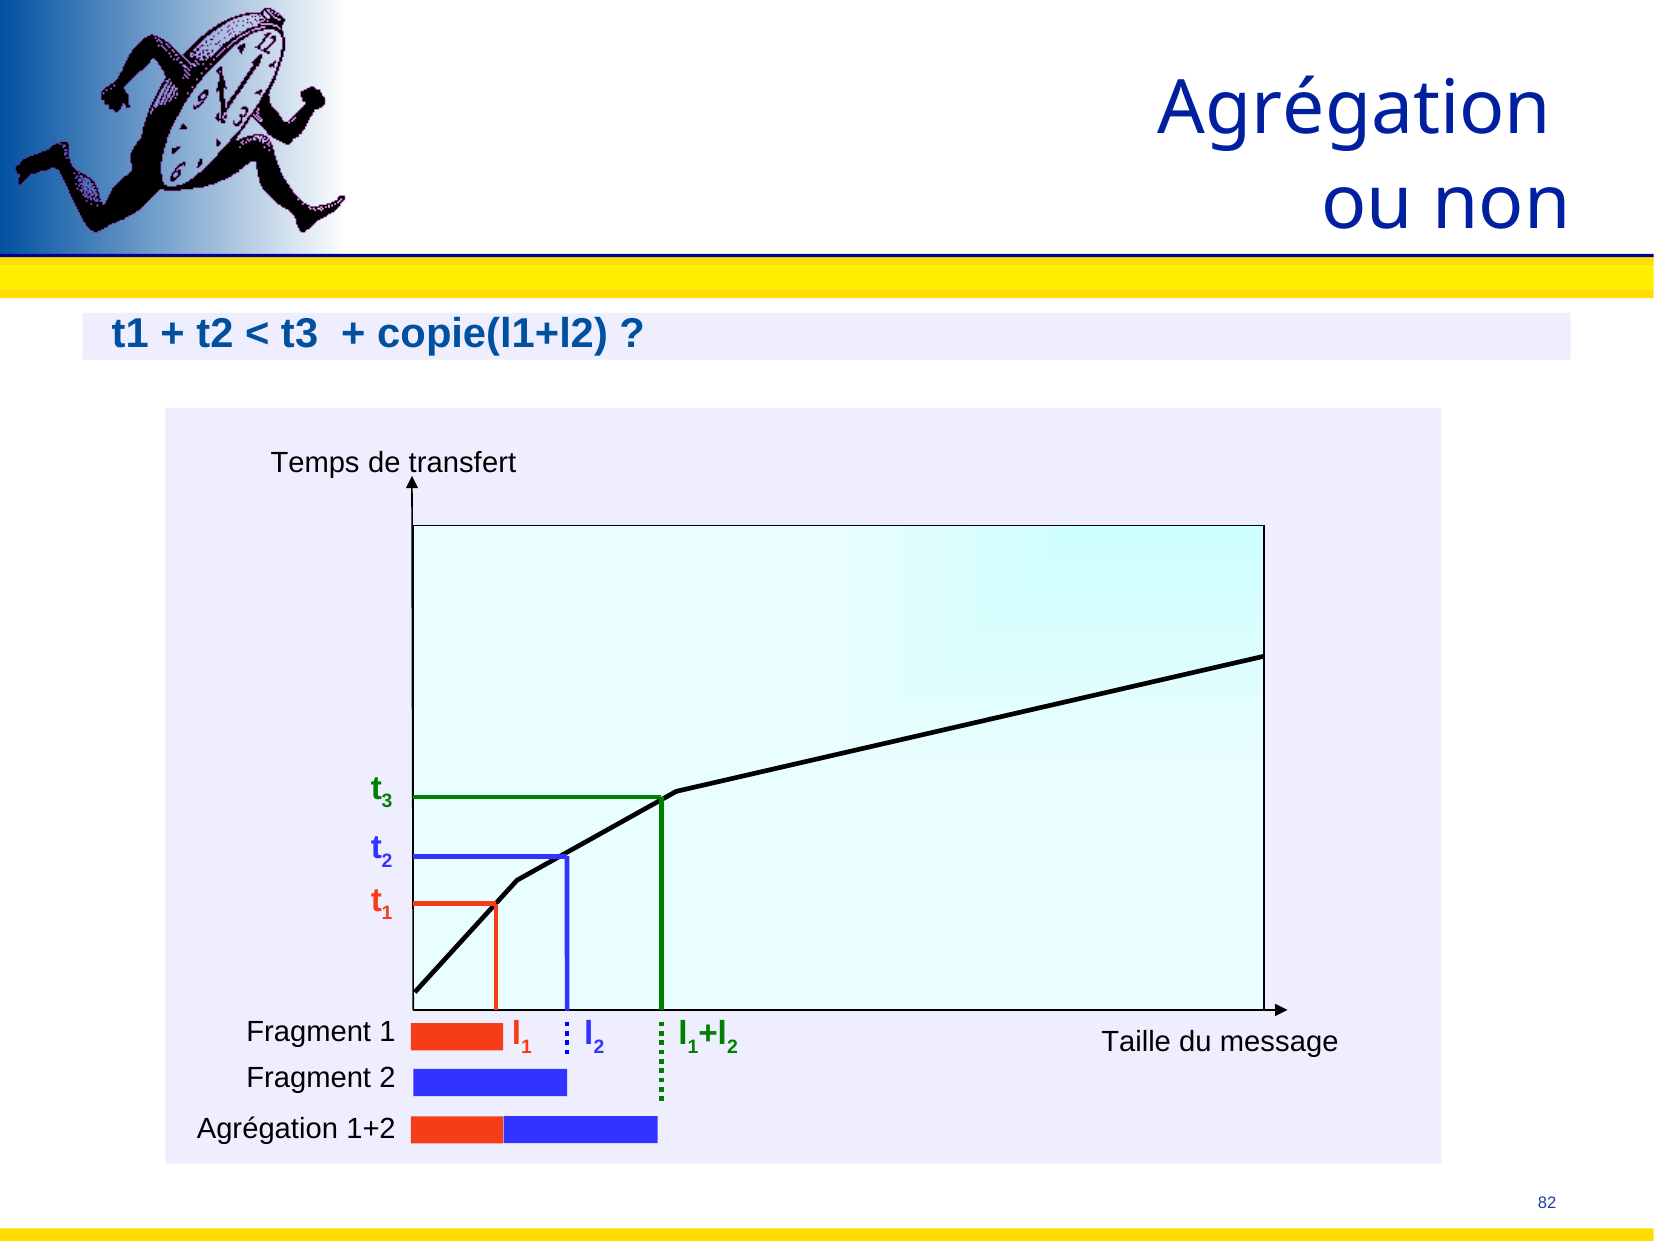

# Agrégation ou non
 t1 + t2 < t3 + copie(l1+l2) ?
Temps de transfert
t3
t2
t1
Fragment 1
l1
l2
l1+l2
Taille du message
Fragment 2
Agrégation 1+2